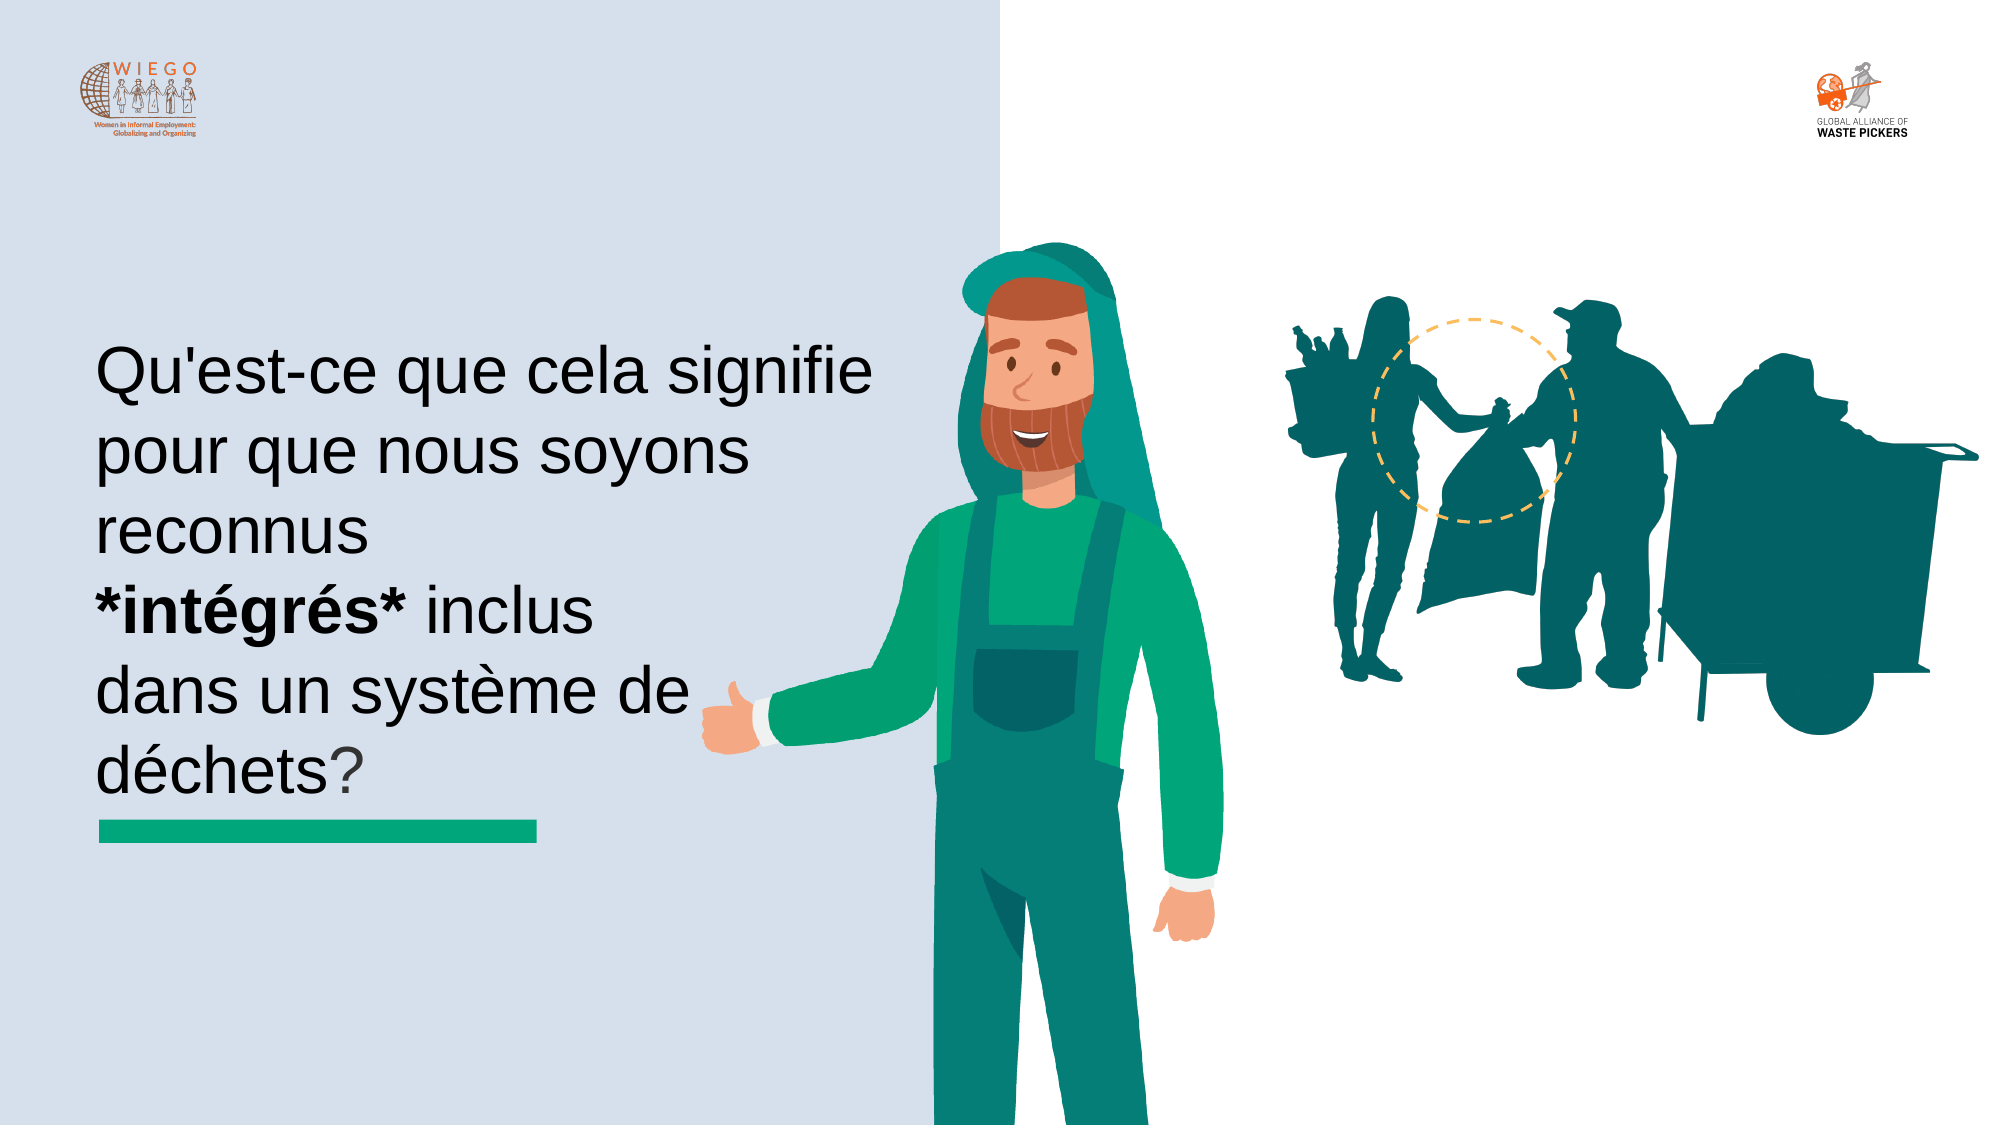

Qu'est-ce que cela signifie
pour que nous soyons reconnus
*intégrés* inclus
dans un système de déchets?